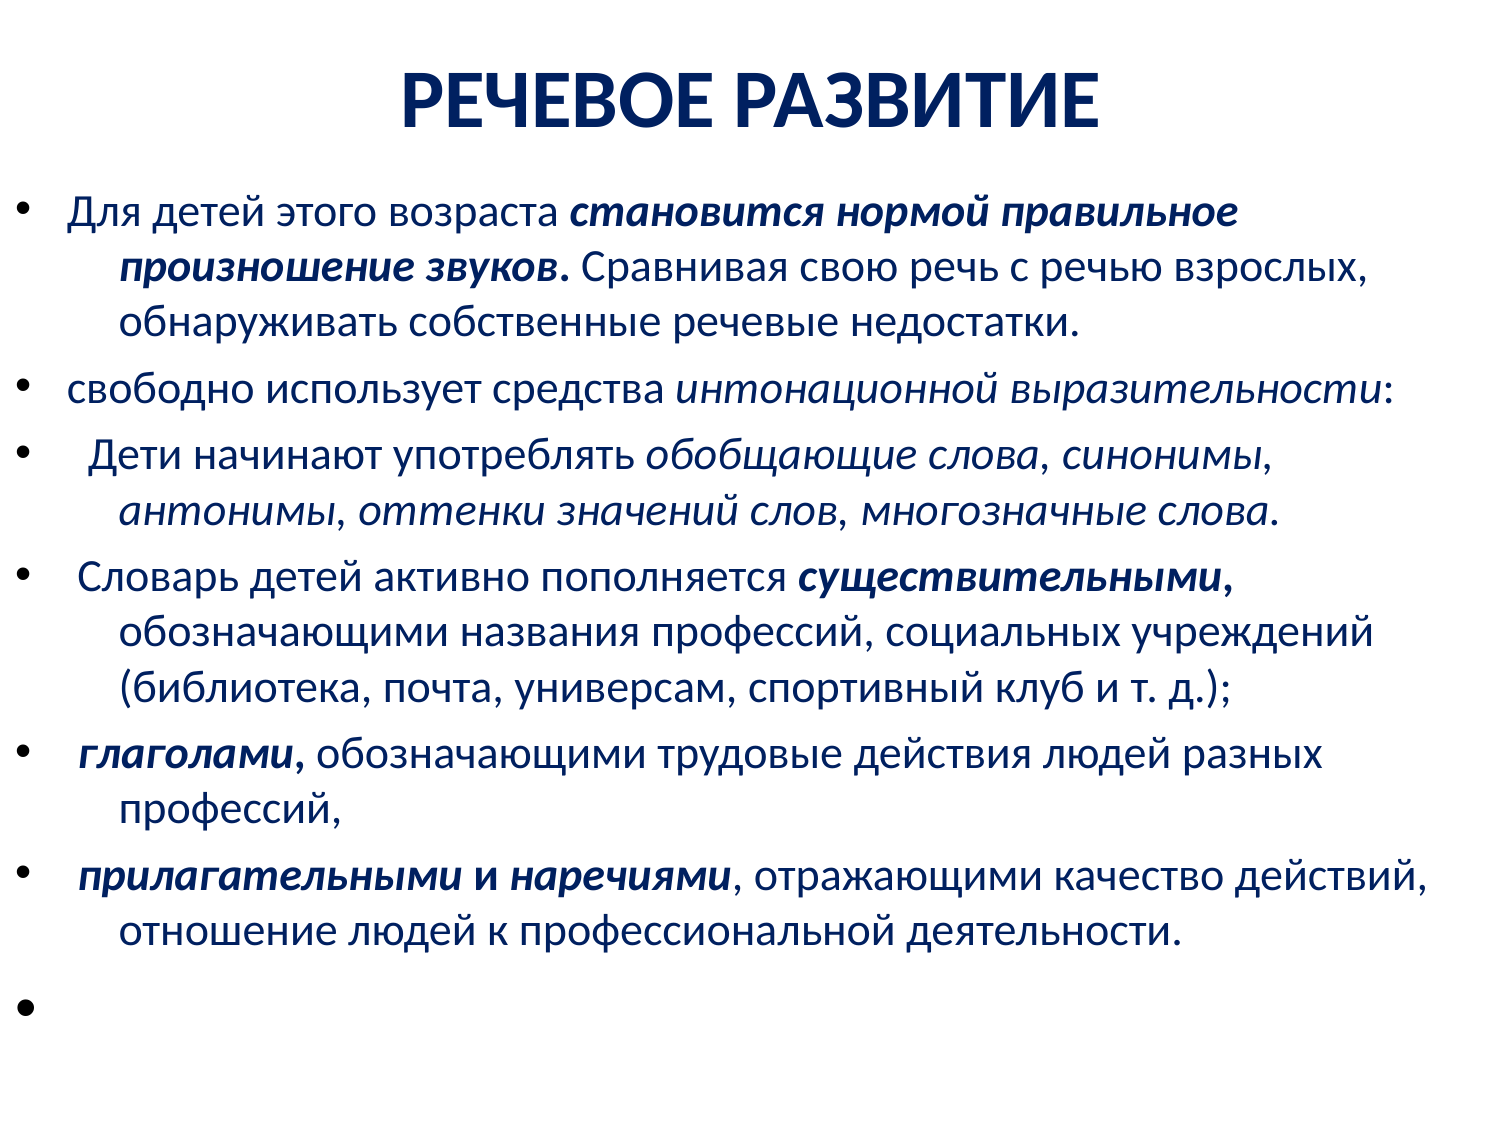

РЕЧЕВОЕ РАЗВИТИЕ
# Для детей этого возраста становится нормой правильное произношение звуков. Сравнивая свою речь с речью взрослых, обнаруживать собственные речевые недостатки.
свободно использует средства интонационной выразительности:
 Дети начинают употреблять обобщающие слова, синонимы, антонимы, оттенки значений слов, многозначные слова.
 Словарь детей активно пополняется существительными, обозначающими названия профессий, социальных учреждений (библиотека, почта, универсам, спортивный клуб и т. д.);
 глаголами, обозначающими трудовые действия людей разных профессий,
 прилагательными и наречиями, отражающими качество действий, отношение людей к профессиональной деятельности.